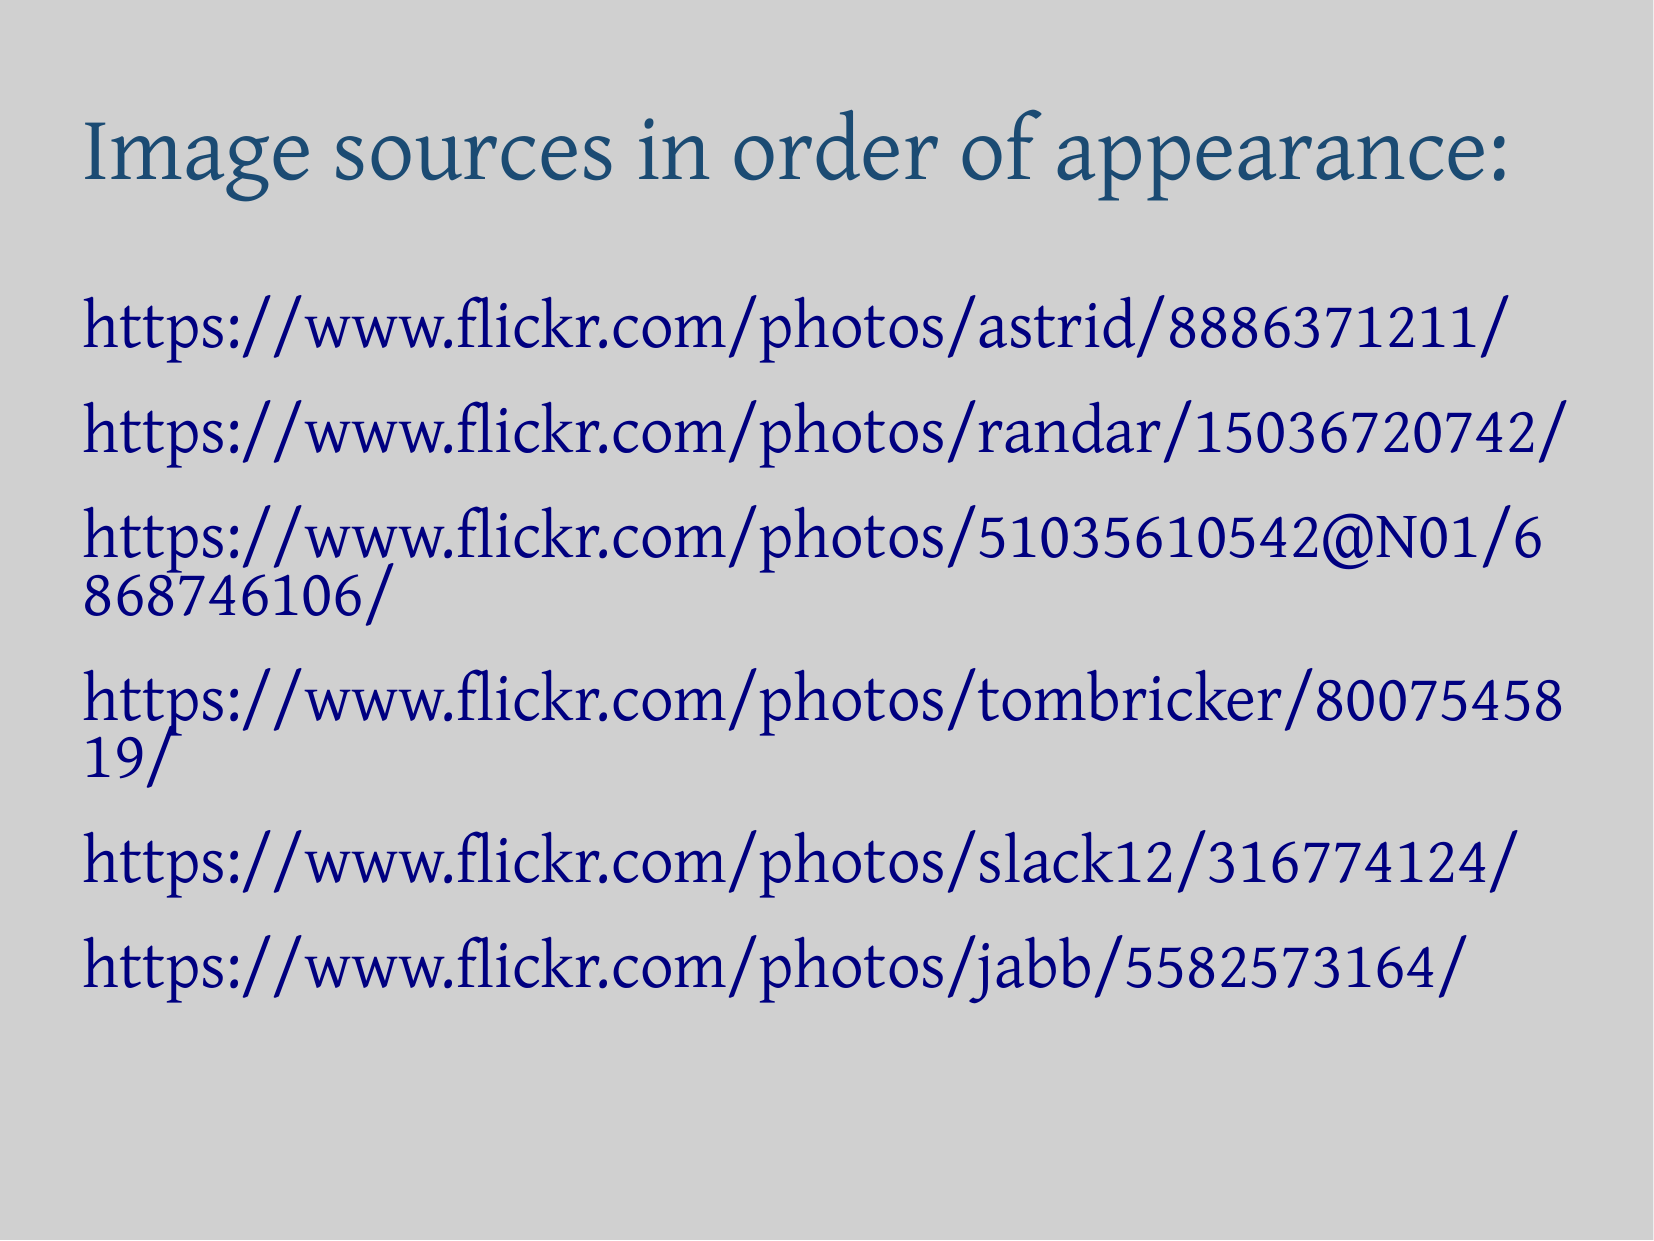

# Image sources in order of appearance:
https://www.flickr.com/photos/astrid/8886371211/
https://www.flickr.com/photos/randar/15036720742/
https://www.flickr.com/photos/51035610542@N01/6868746106/
https://www.flickr.com/photos/tombricker/8007545819/
https://www.flickr.com/photos/slack12/316774124/
https://www.flickr.com/photos/jabb/5582573164/